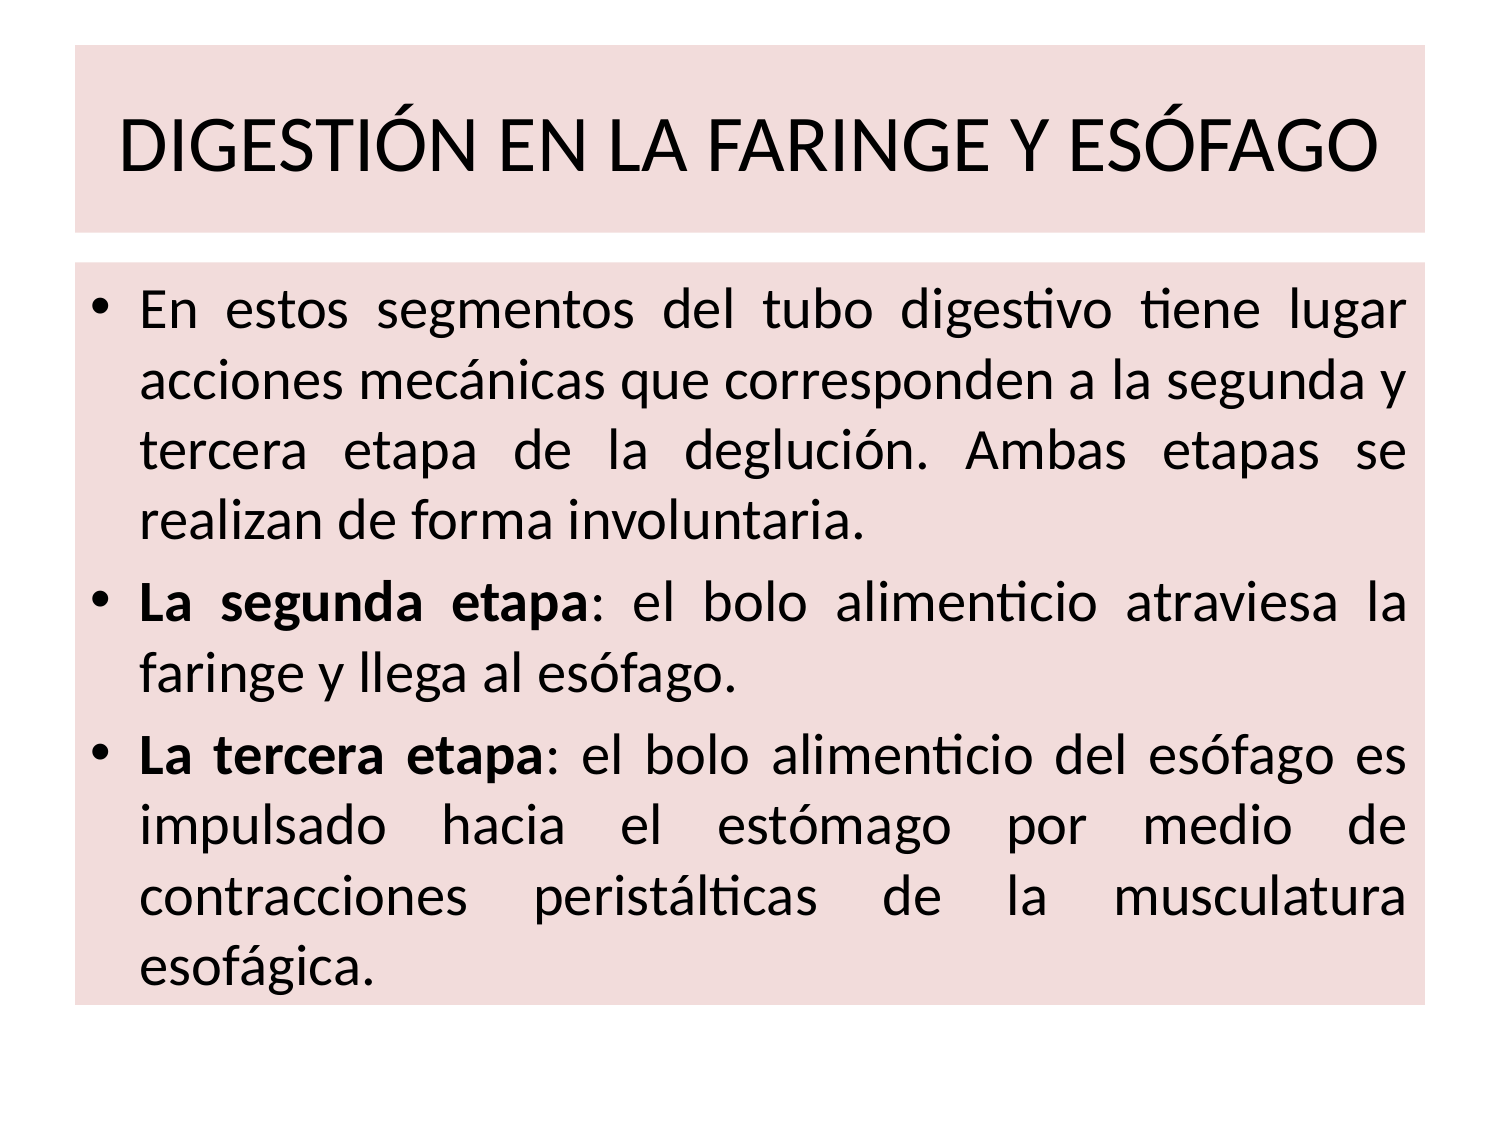

# DIGESTIÓN EN LA FARINGE Y ESÓFAGO
En estos segmentos del tubo digestivo tiene lugar acciones mecánicas que corresponden a la segunda y tercera etapa de la deglución. Ambas etapas se realizan de forma involuntaria.
La segunda etapa: el bolo alimenticio atraviesa la faringe y llega al esófago.
La tercera etapa: el bolo alimenticio del esófago es impulsado hacia el estómago por medio de contracciones peristálticas de la musculatura esofágica.